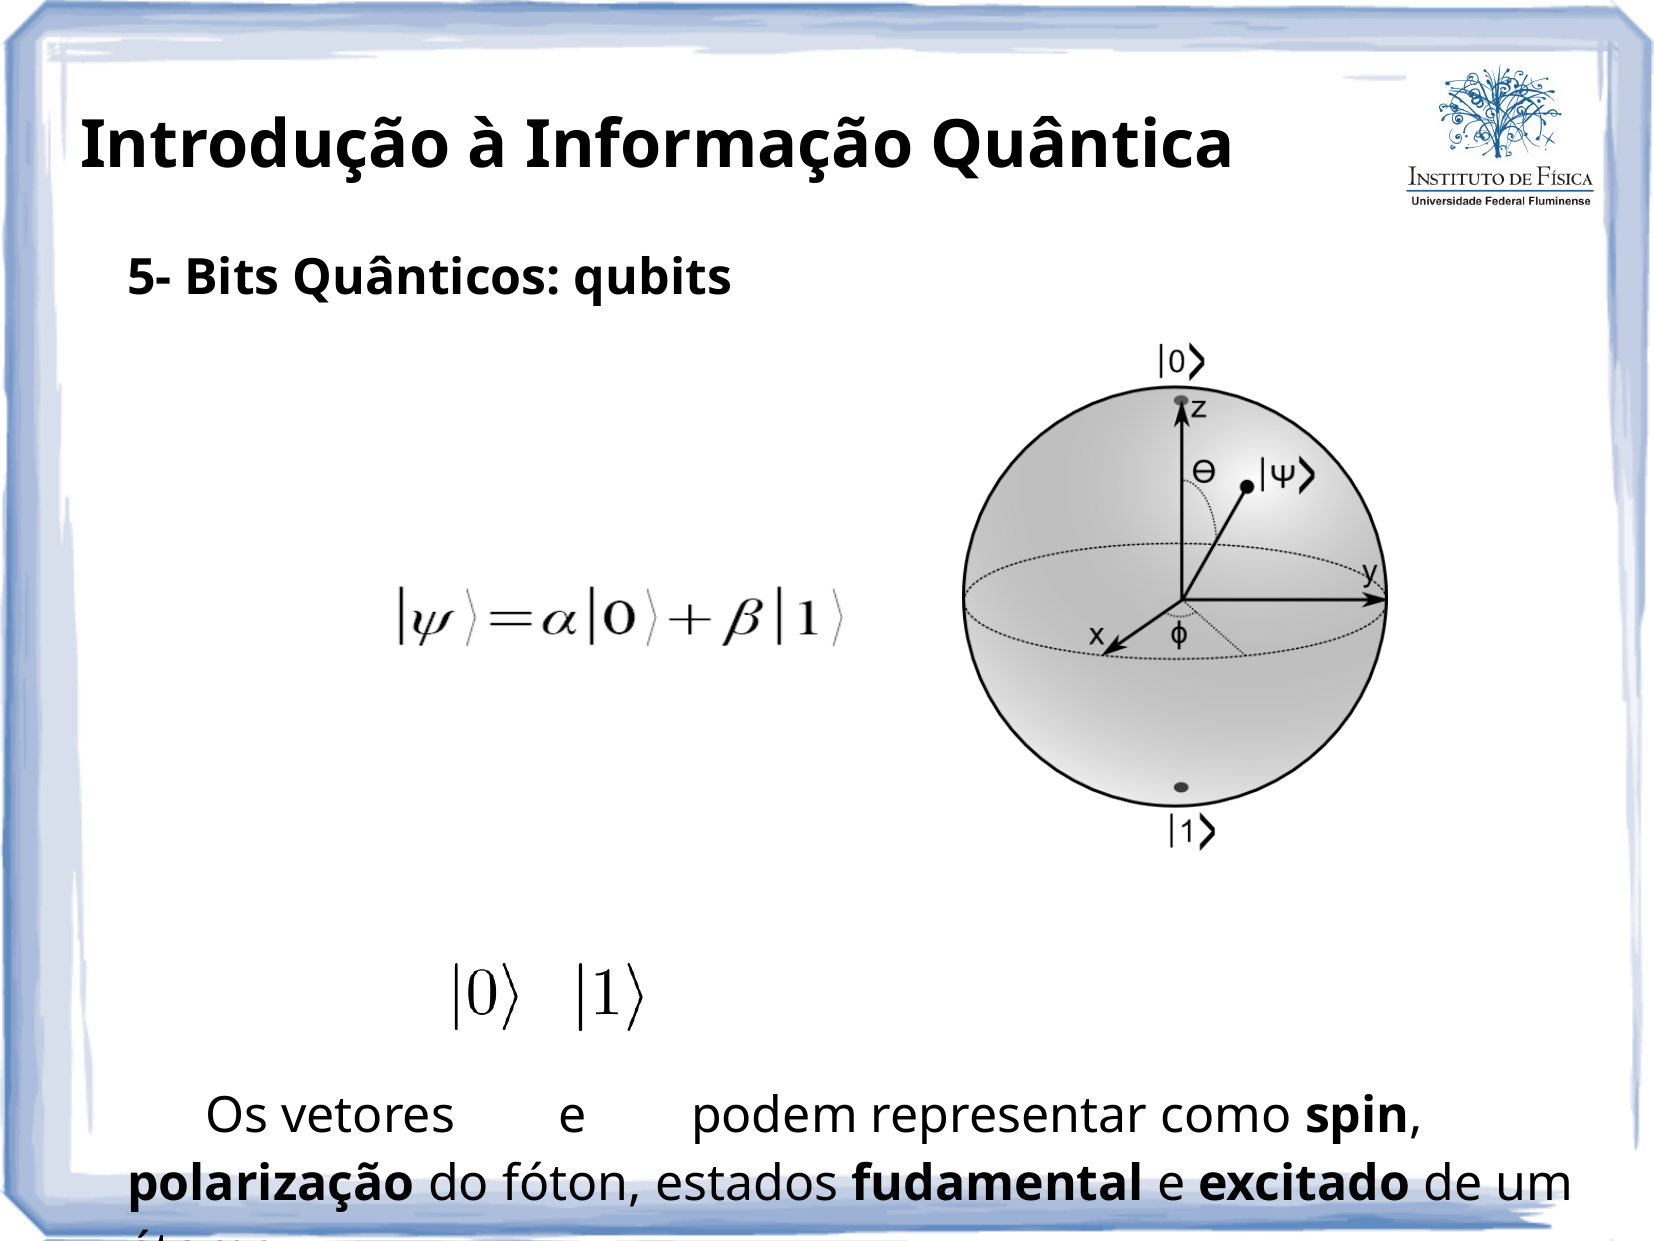

Introdução à Informação Quântica
5- Bits Quânticos: qubits
 Os vetores e podem representar como spin, polarização do fóton, estados fudamental e excitado de um átomo...